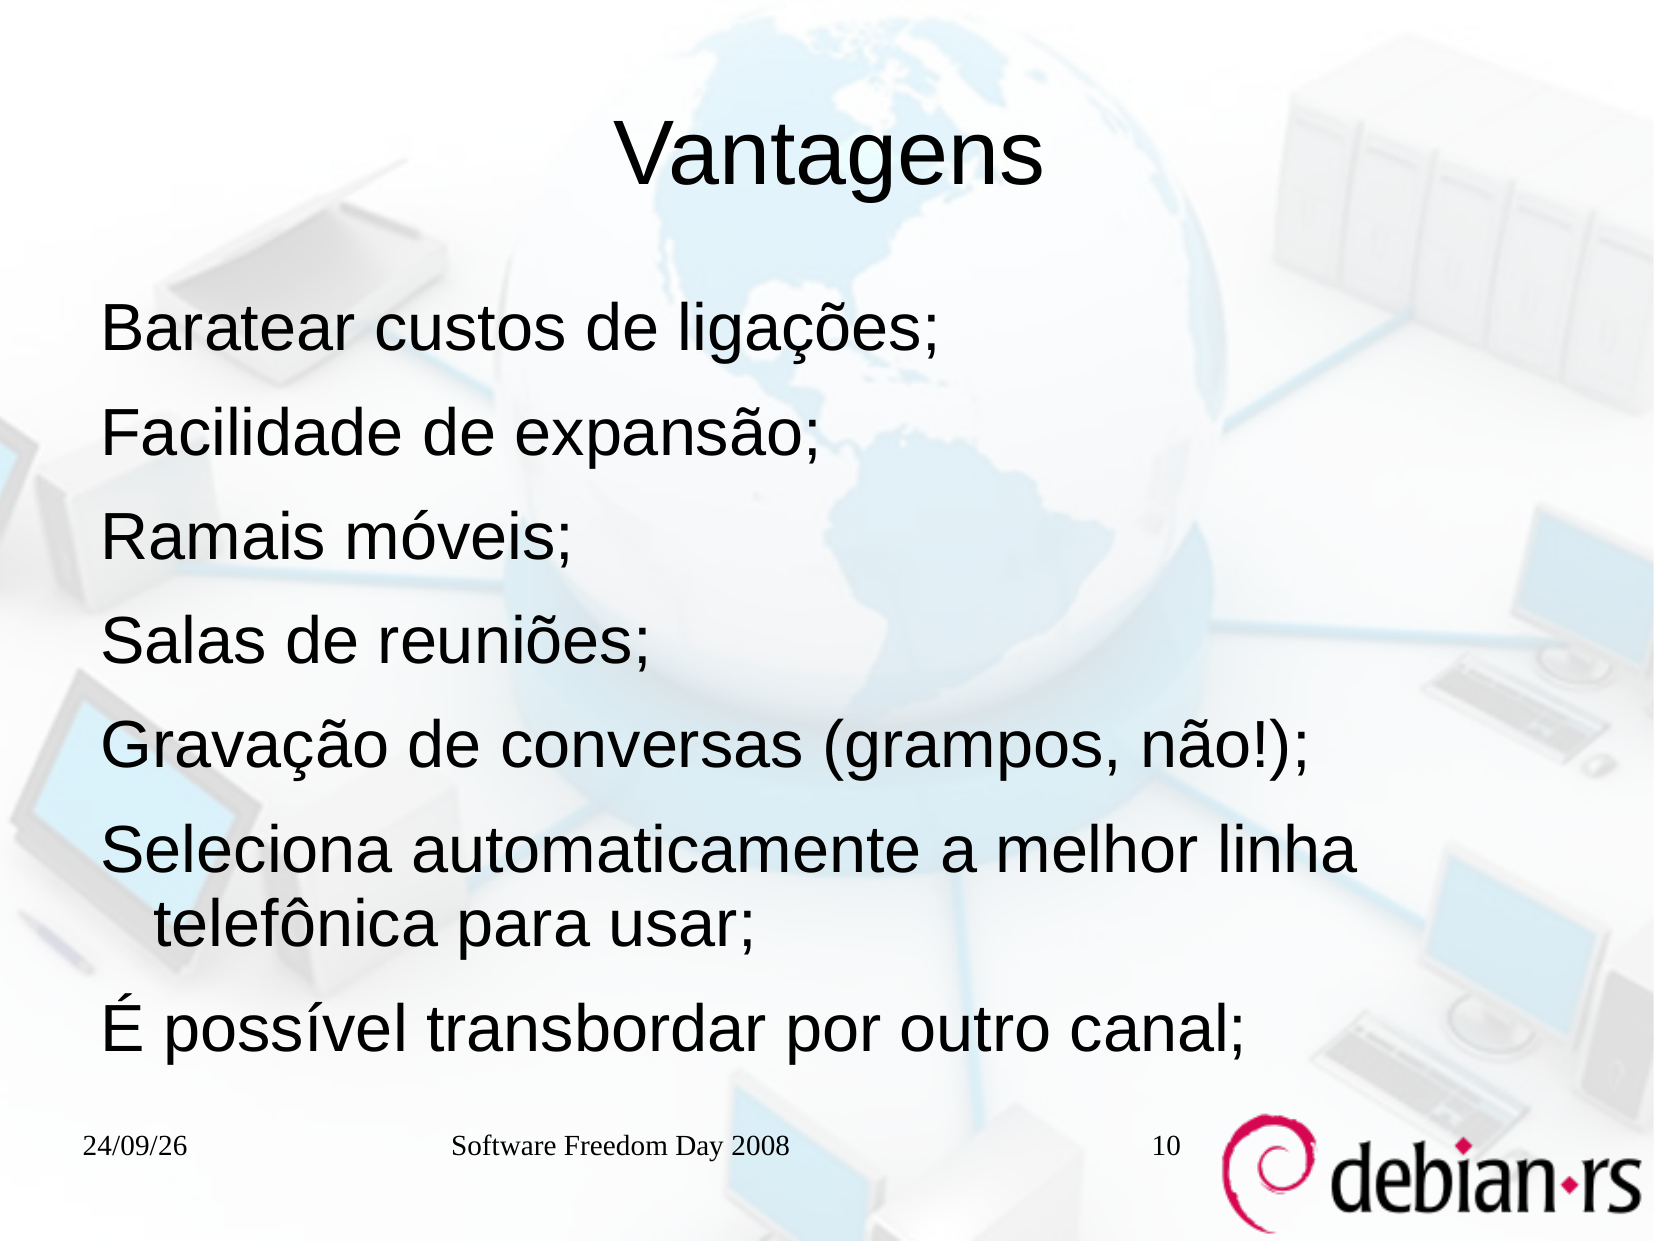

# Vantagens
Baratear custos de ligações;
Facilidade de expansão;
Ramais móveis;
Salas de reuniões;
Gravação de conversas (grampos, não!);
Seleciona automaticamente a melhor linha telefônica para usar;
É possível transbordar por outro canal;
Software Freedom Day 2008
10